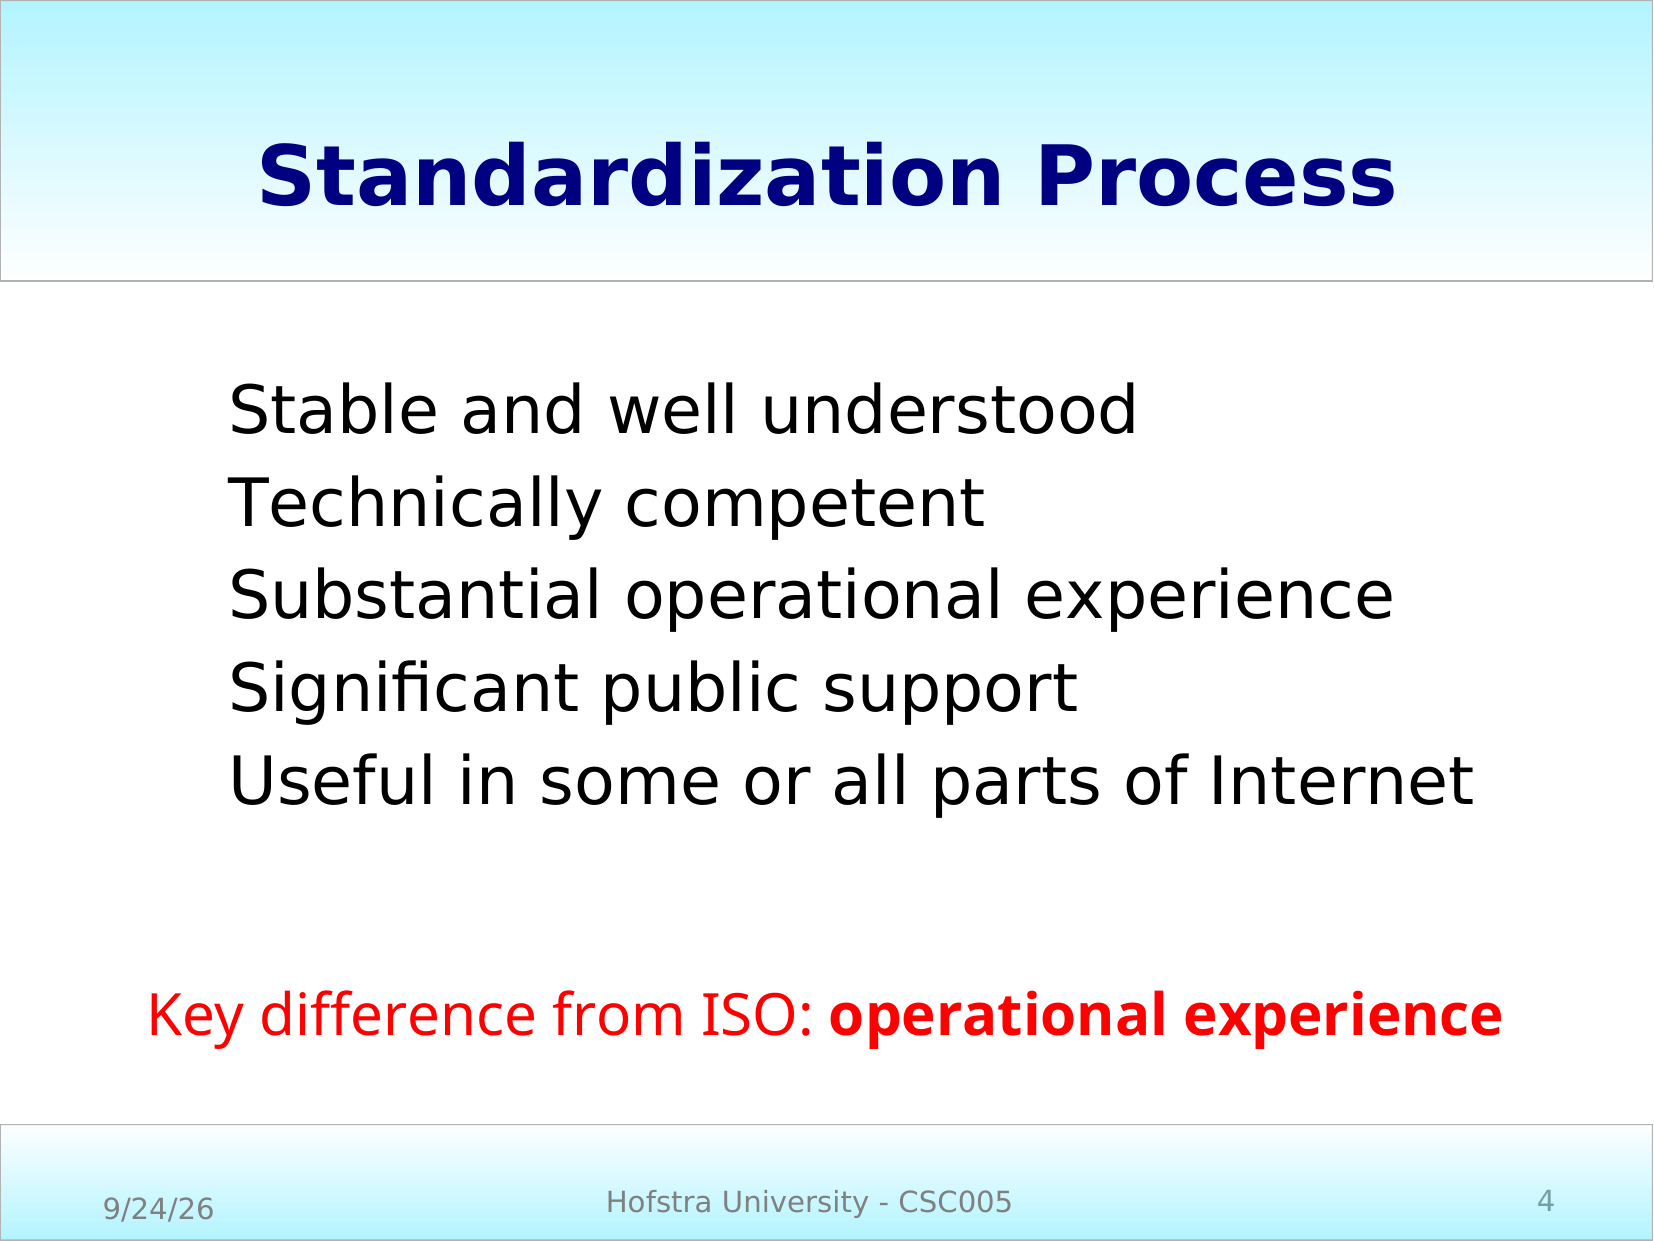

# Standardization Process
Stable and well understood
Technically competent
Substantial operational experience
Significant public support
Useful in some or all parts of Internet
Key difference from ISO: operational experience
4
Hofstra University - CSC005